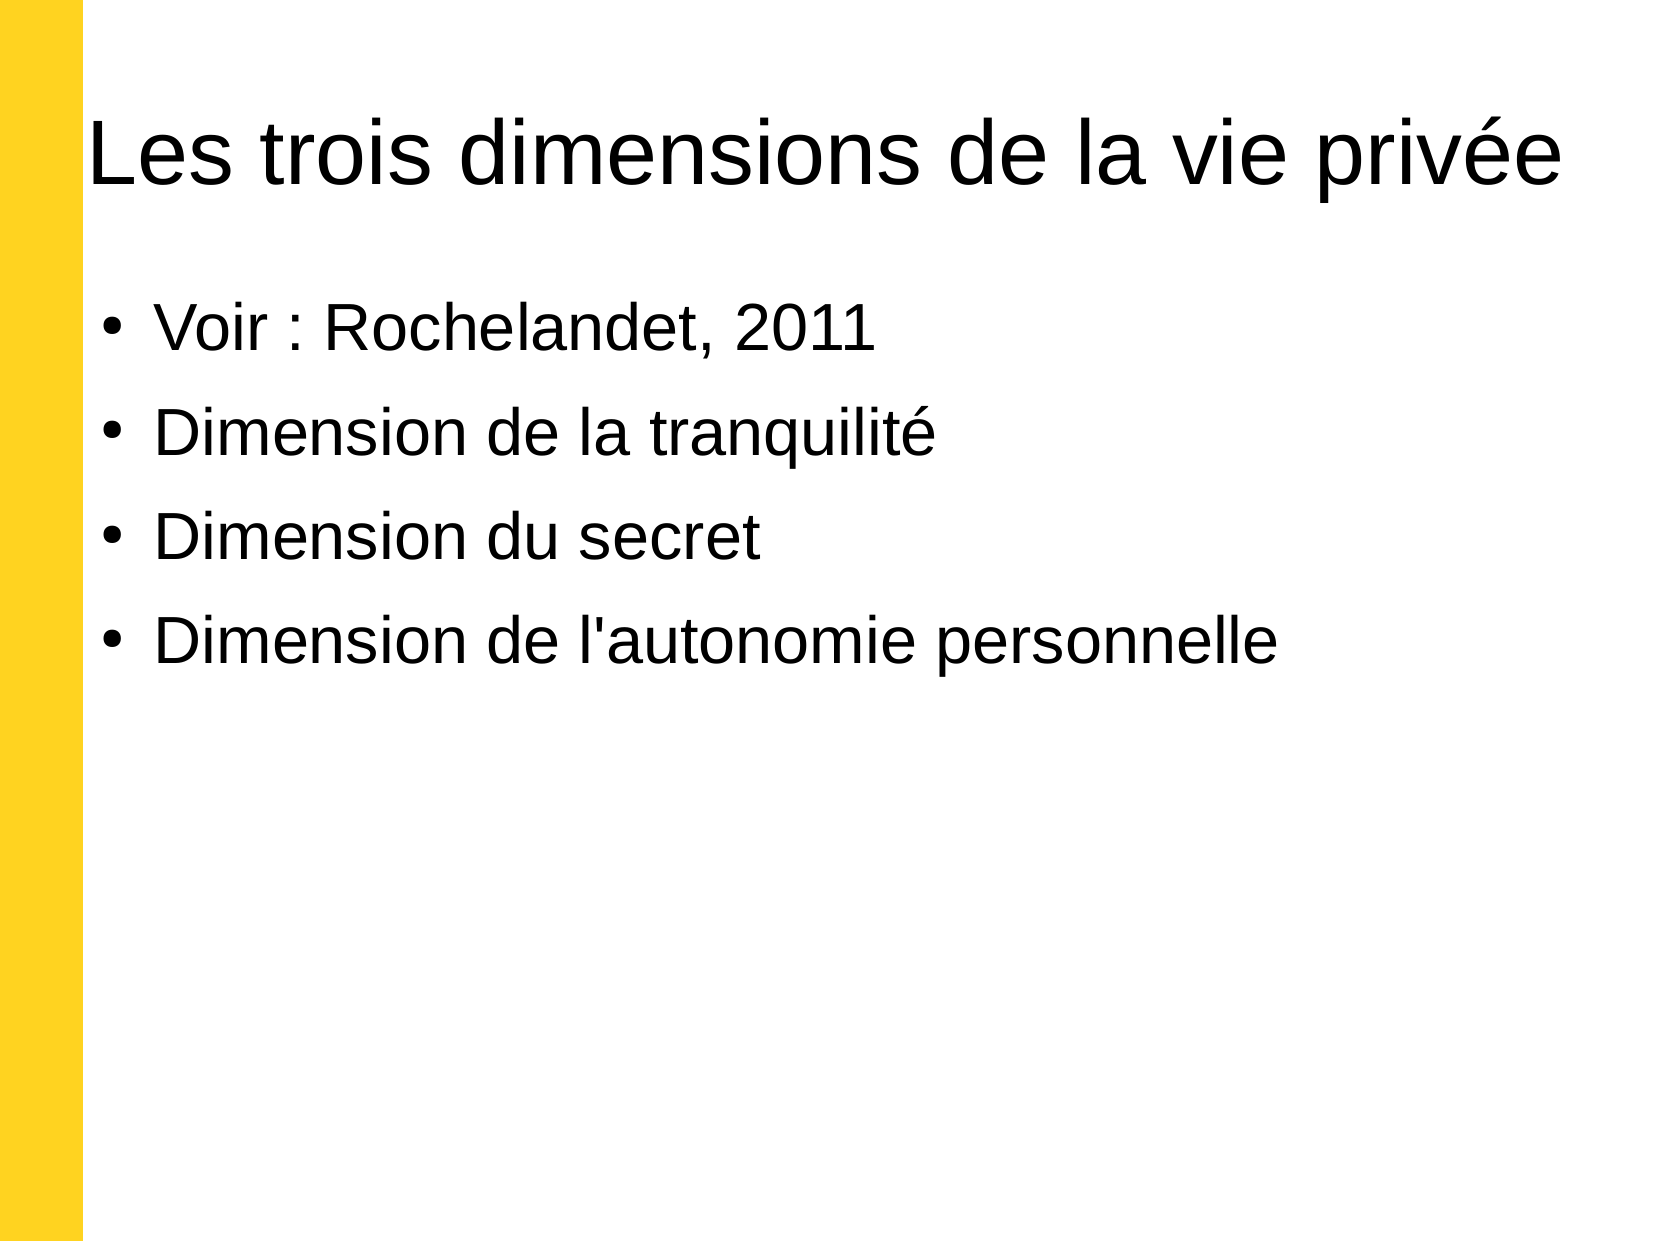

# Les trois dimensions de la vie privée
Voir : Rochelandet, 2011
Dimension de la tranquilité
Dimension du secret
Dimension de l'autonomie personnelle